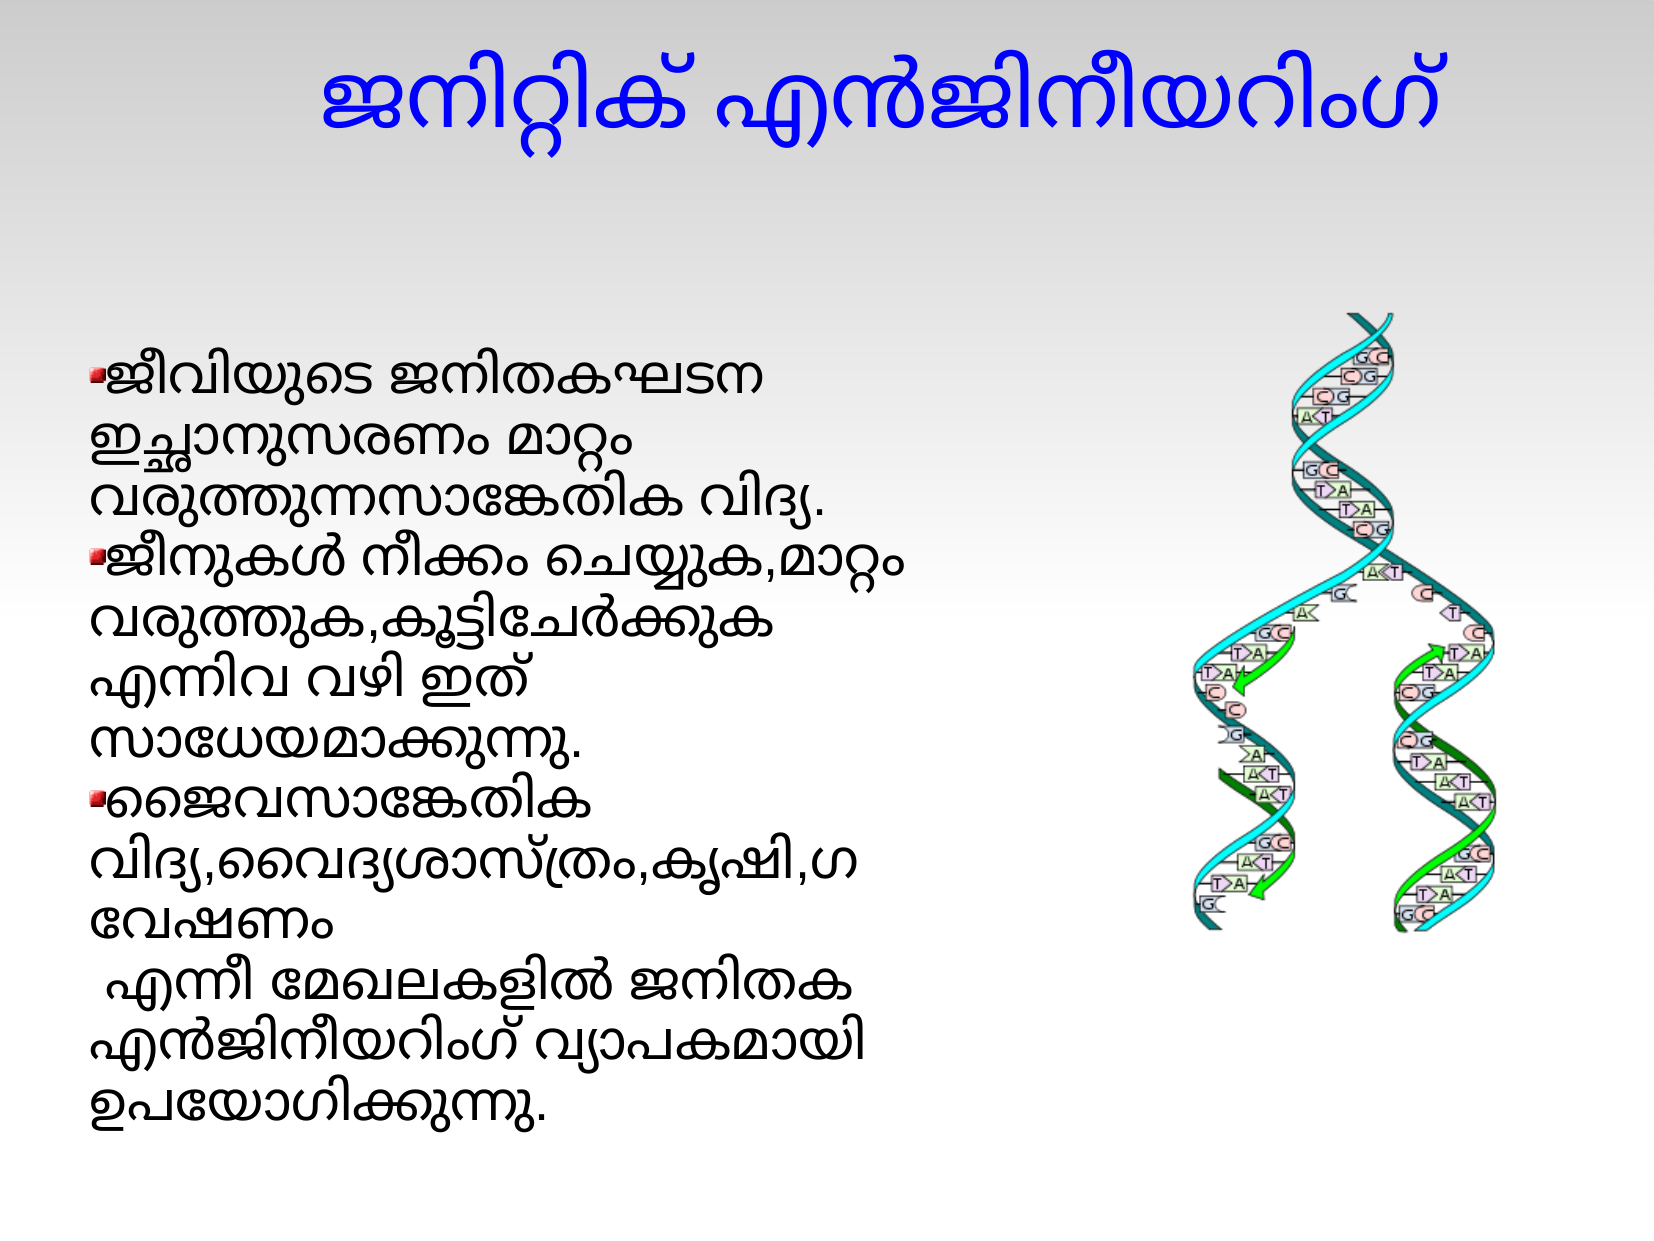

ജനിറ്റിക് എന്‍ജിനീയറിംഗ്
ജീവിയുടെ ജനിതകഘടന ഇച്ഛാനുസരണം മാറ്റം വരുത്തുന്നസാങ്കേതിക വിദ്യ.
ജീനുകള്‍ നീക്കം ചെയ്യുക,മാറ്റം വരുത്തുക,കൂട്ടിചേര്‍ക്കുക എന്നിവ വഴി ഇത് സാധേയമാക്കുന്നു.
ജൈവസാങ്കേതിക വിദ്യ,വൈദ്യശാസ്ത്രം,കൃഷി,ഗവേഷണം
എന്നീ മേഖലകളില്‍ ജനിതക എന്‍ജിനീയറിംഗ് വ്യാപകമായി ഉപയോഗിക്കുന്നു.